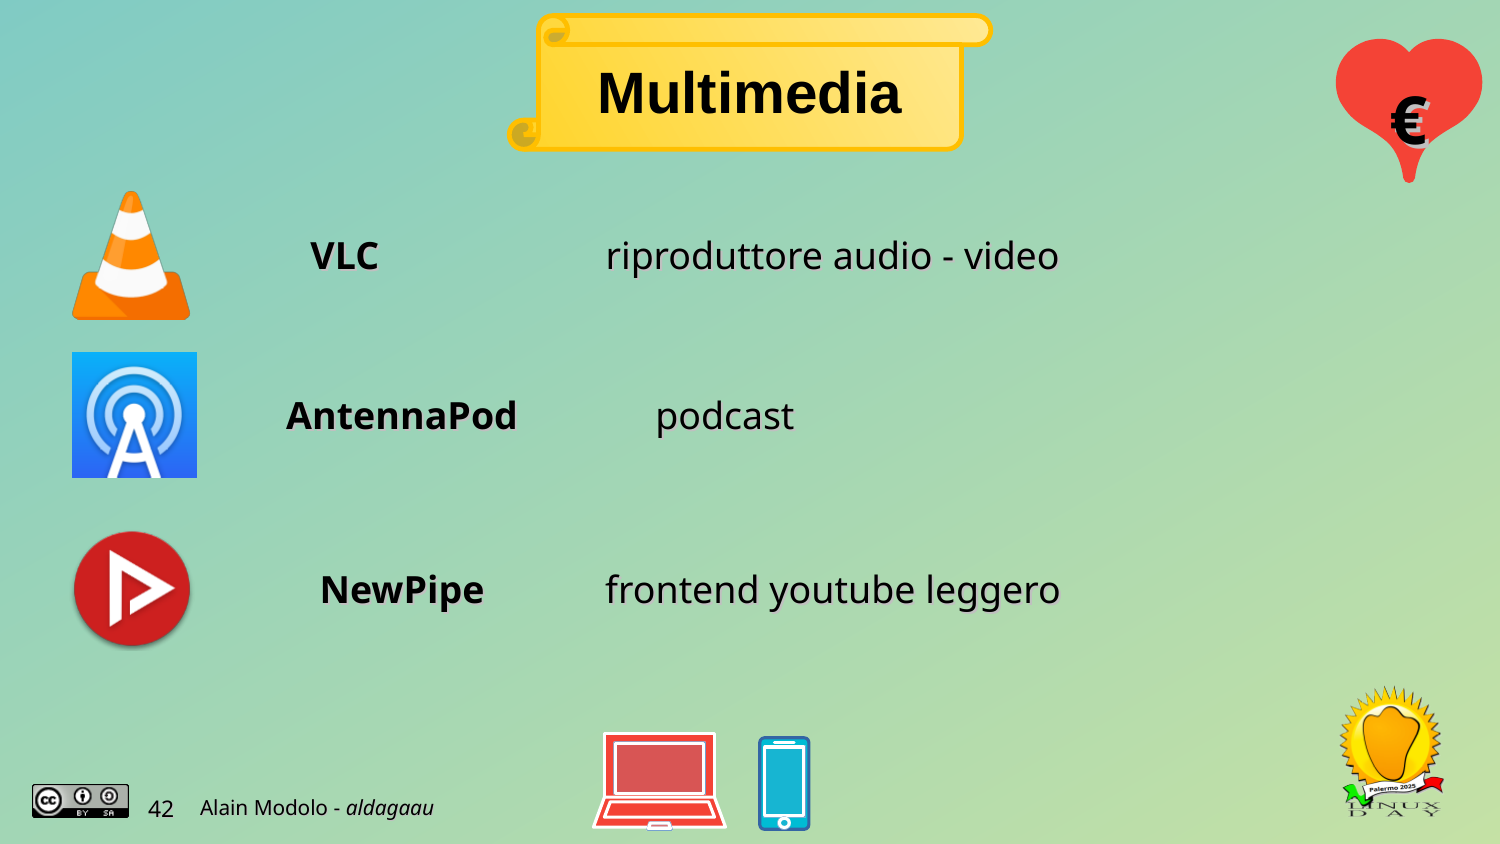

Multimedia
€
															VLC				riproduttore audio - video
											AntennaPod		podcast
															 NewPipe		frontend youtube leggero